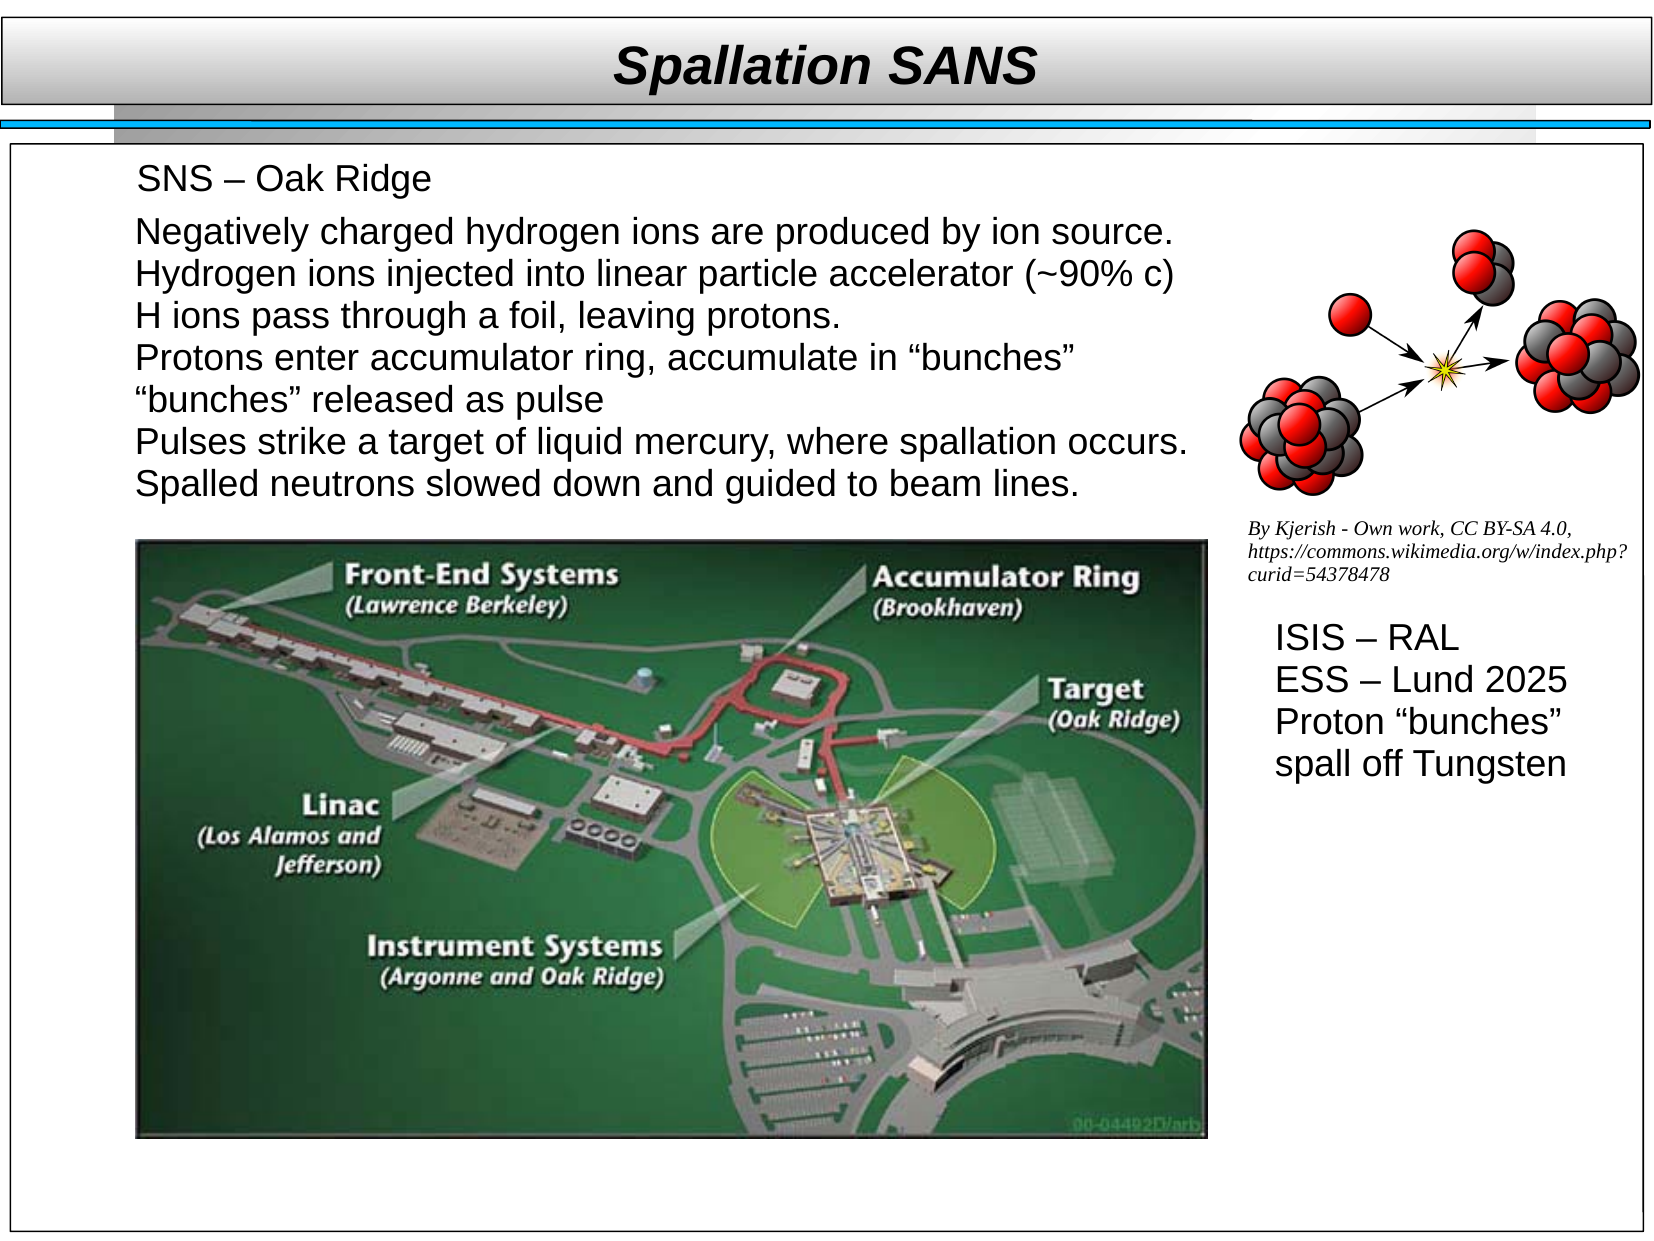

Spallation SANS
SNS – Oak Ridge
Negatively charged hydrogen ions are produced by ion source.
Hydrogen ions injected into linear particle accelerator (~90% c)
H ions pass through a foil, leaving protons.
Protons enter accumulator ring, accumulate in “bunches”
“bunches” released as pulse
Pulses strike a target of liquid mercury, where spallation occurs.
Spalled neutrons slowed down and guided to beam lines.
By Kjerish - Own work, CC BY-SA 4.0, https://commons.wikimedia.org/w/index.php?curid=54378478
ISIS – RAL
ESS – Lund 2025
Proton “bunches” spall off Tungsten